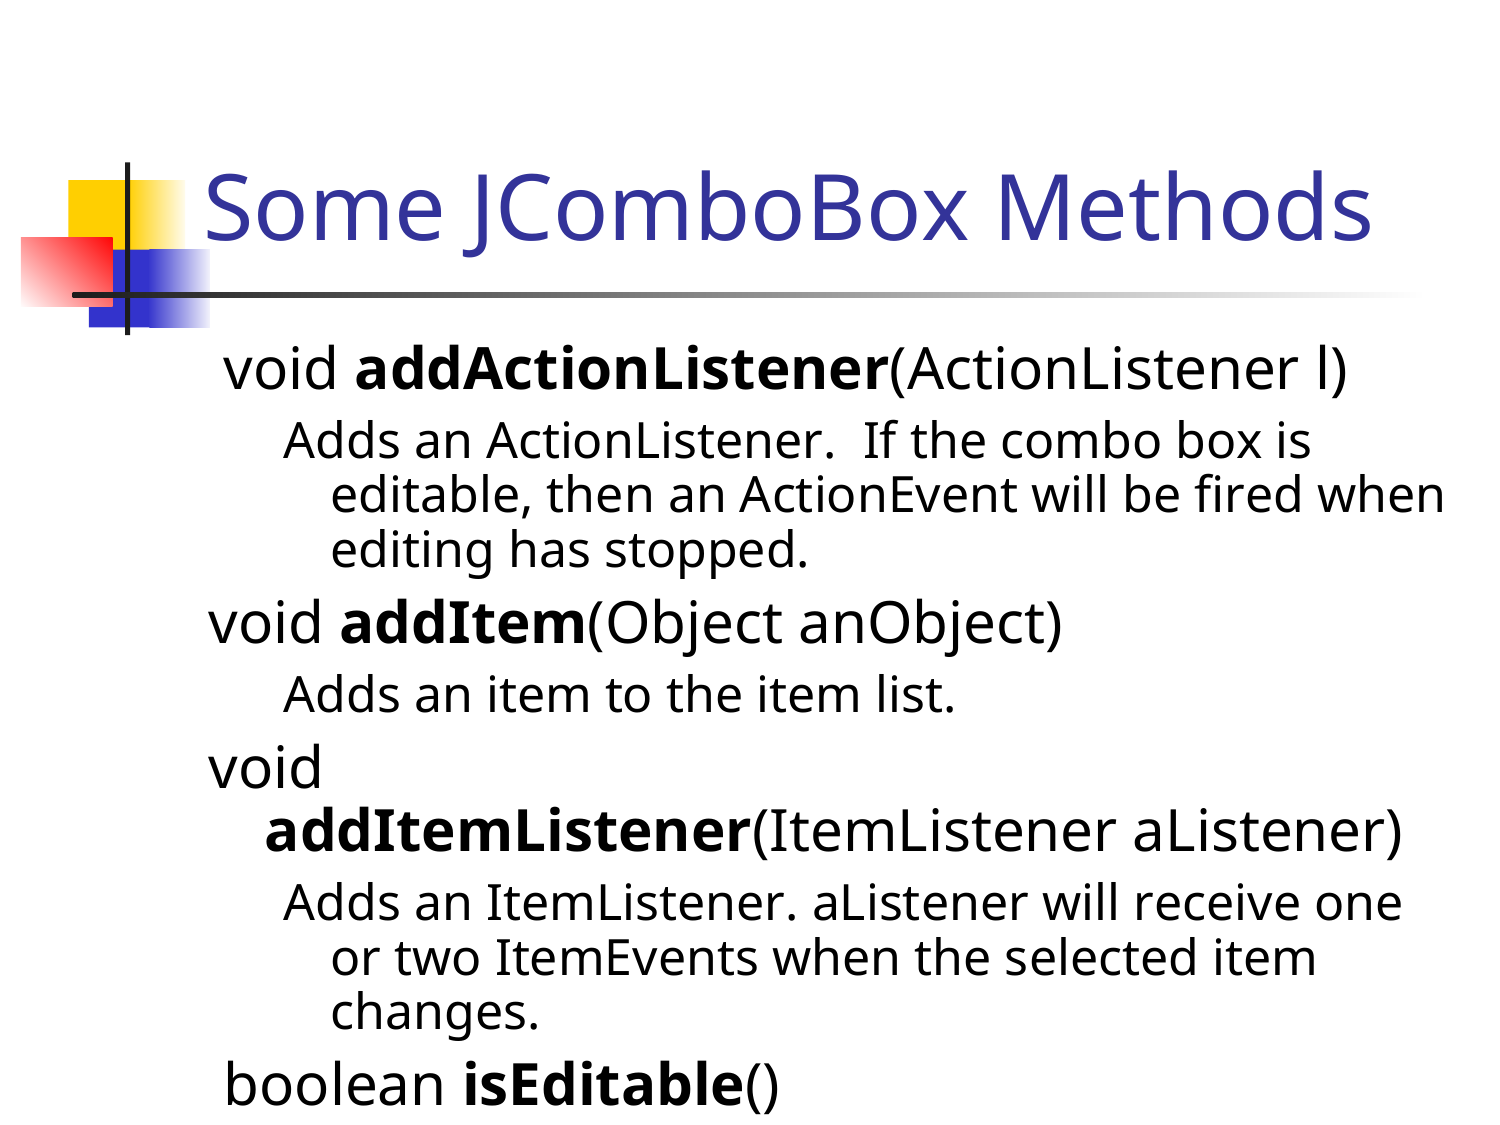

# Some JComboBox Methods
 void addActionListener(ActionListener l)
Adds an ActionListener.  If the combo box is editable, then an ActionEvent will be fired when editing has stopped.
void addItem(Object anObject)
Adds an item to the item list.
void addItemListener(ItemListener aListener)
Adds an ItemListener. aListener will receive one or two ItemEvents when the selected item changes.
 boolean isEditable()
Returns true if the JComboBox is editable.